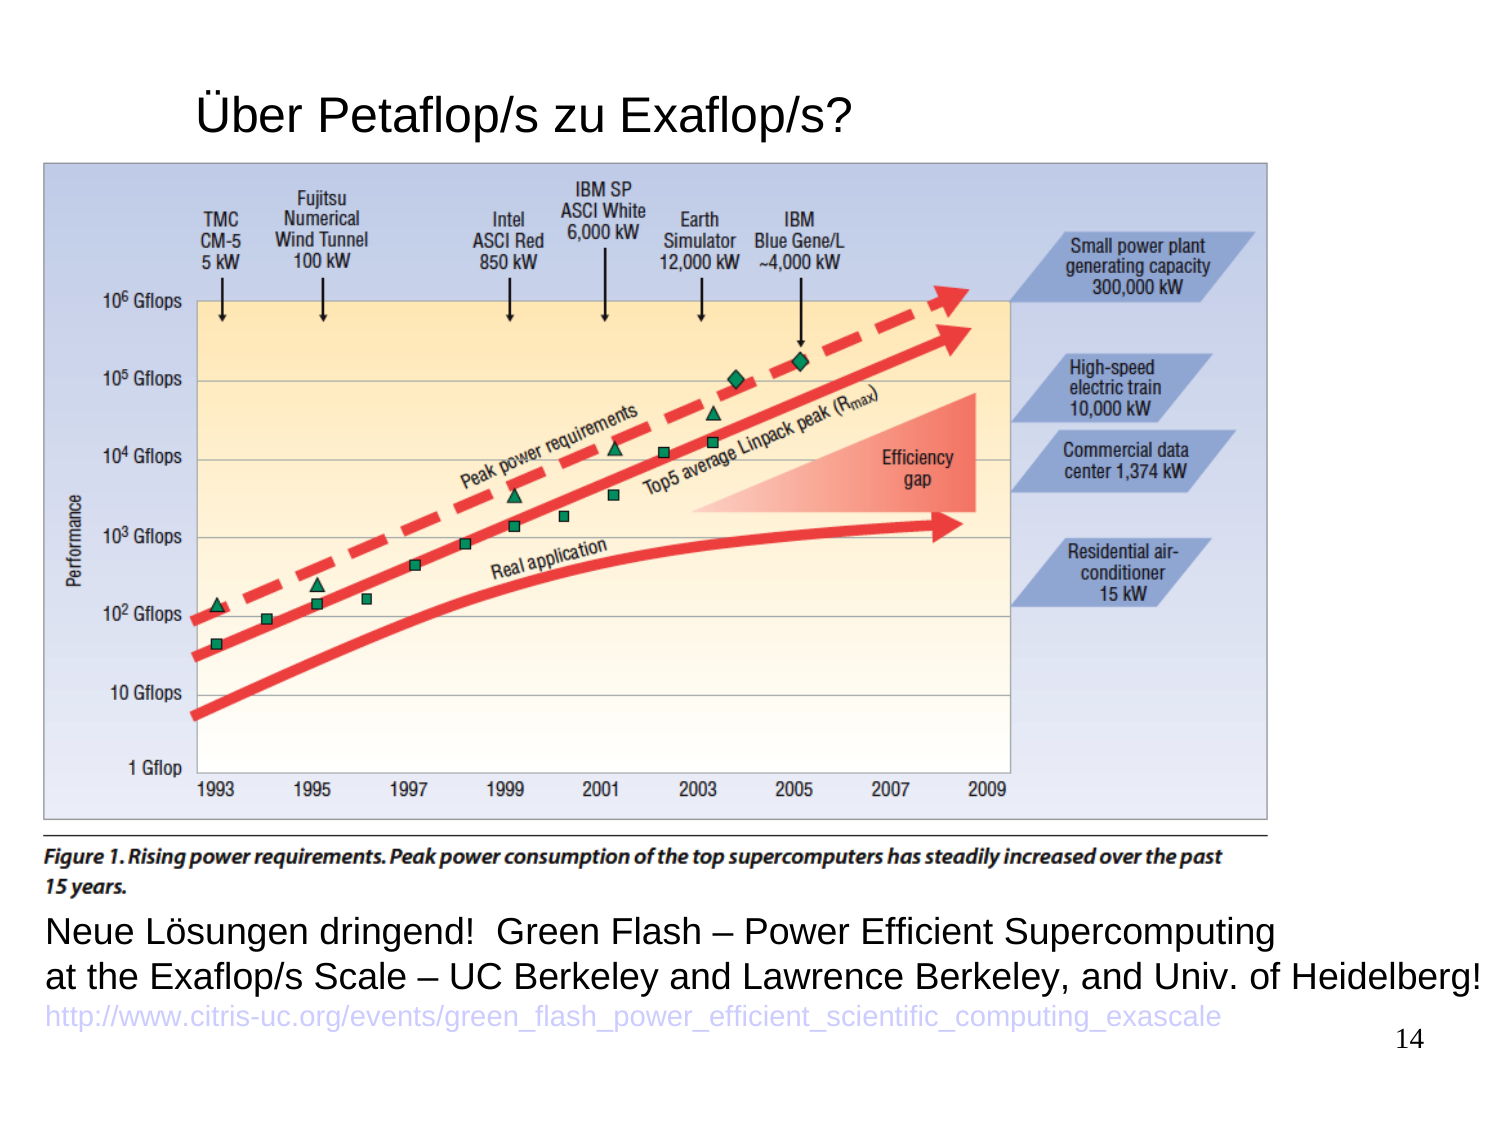

Über Petaflop/s zu Exaflop/s?
Neue Lösungen dringend! Green Flash – Power Efficient Supercomputing
at the Exaflop/s Scale – UC Berkeley and Lawrence Berkeley, and Univ. of Heidelberg!
http://www.citris-uc.org/events/green_flash_power_efficient_scientific_computing_exascale
14